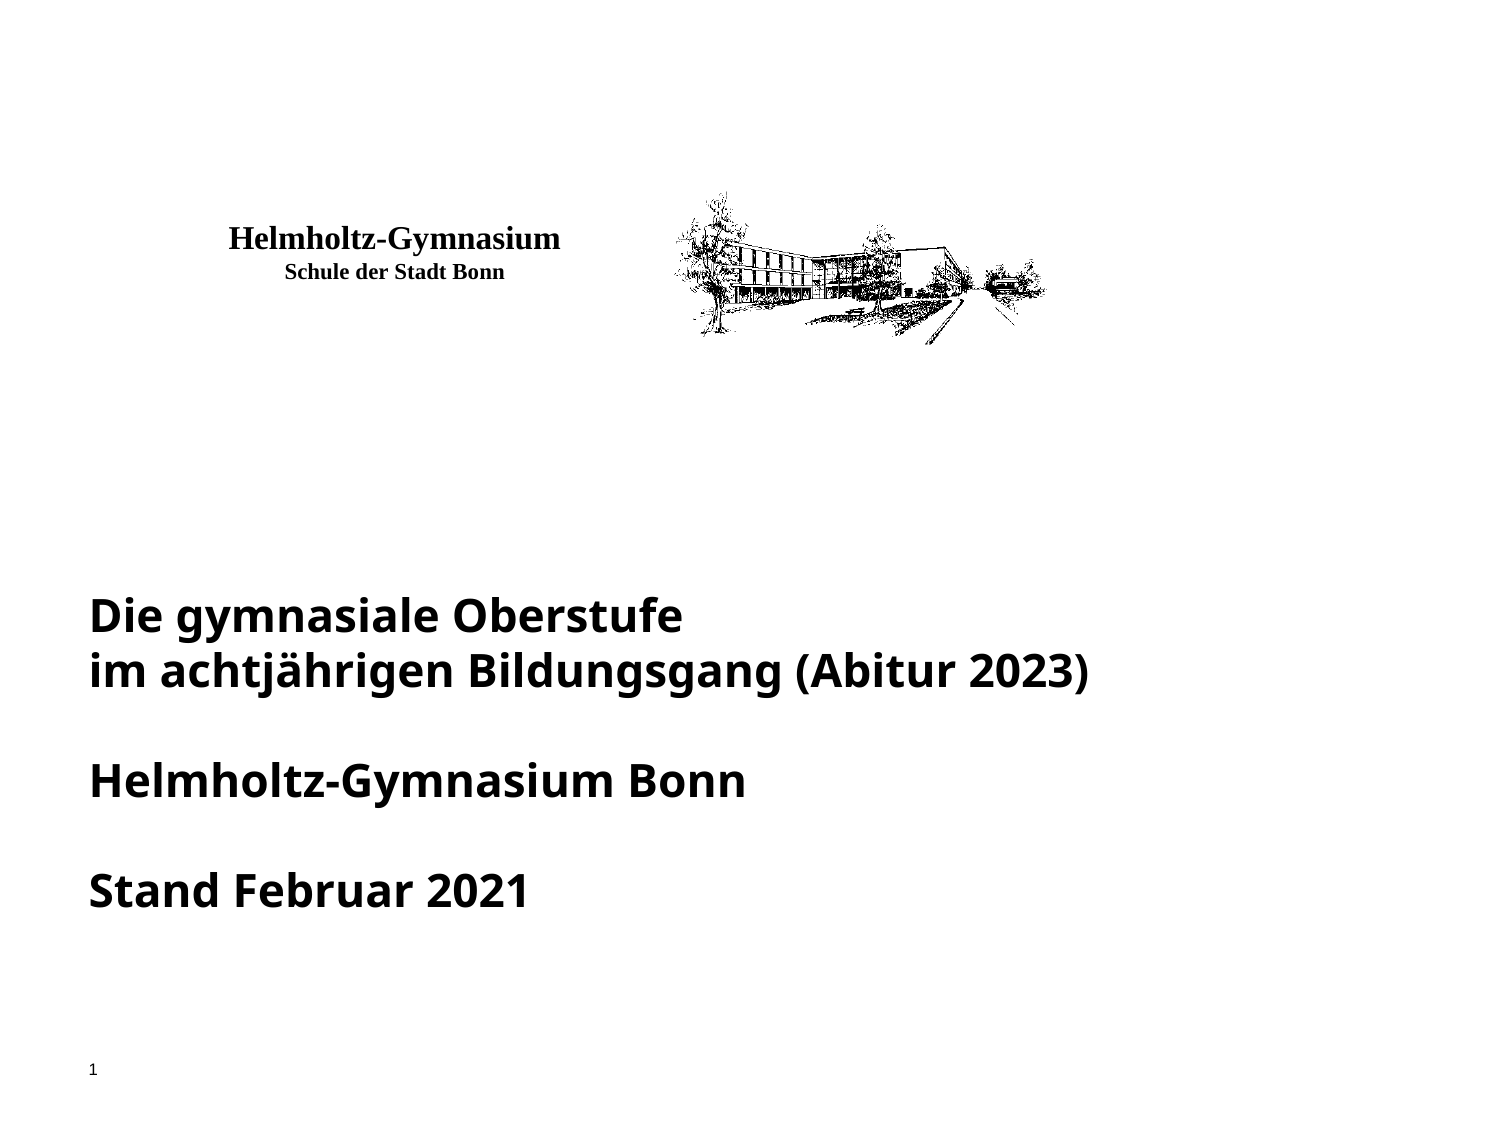

| Helmholtz-Gymnasium Schule der Stadt Bonn | |
| --- | --- |
Die gymnasiale Oberstufe
im achtjährigen Bildungsgang (Abitur 2023)
Helmholtz-Gymnasium Bonn
Stand Februar 2021